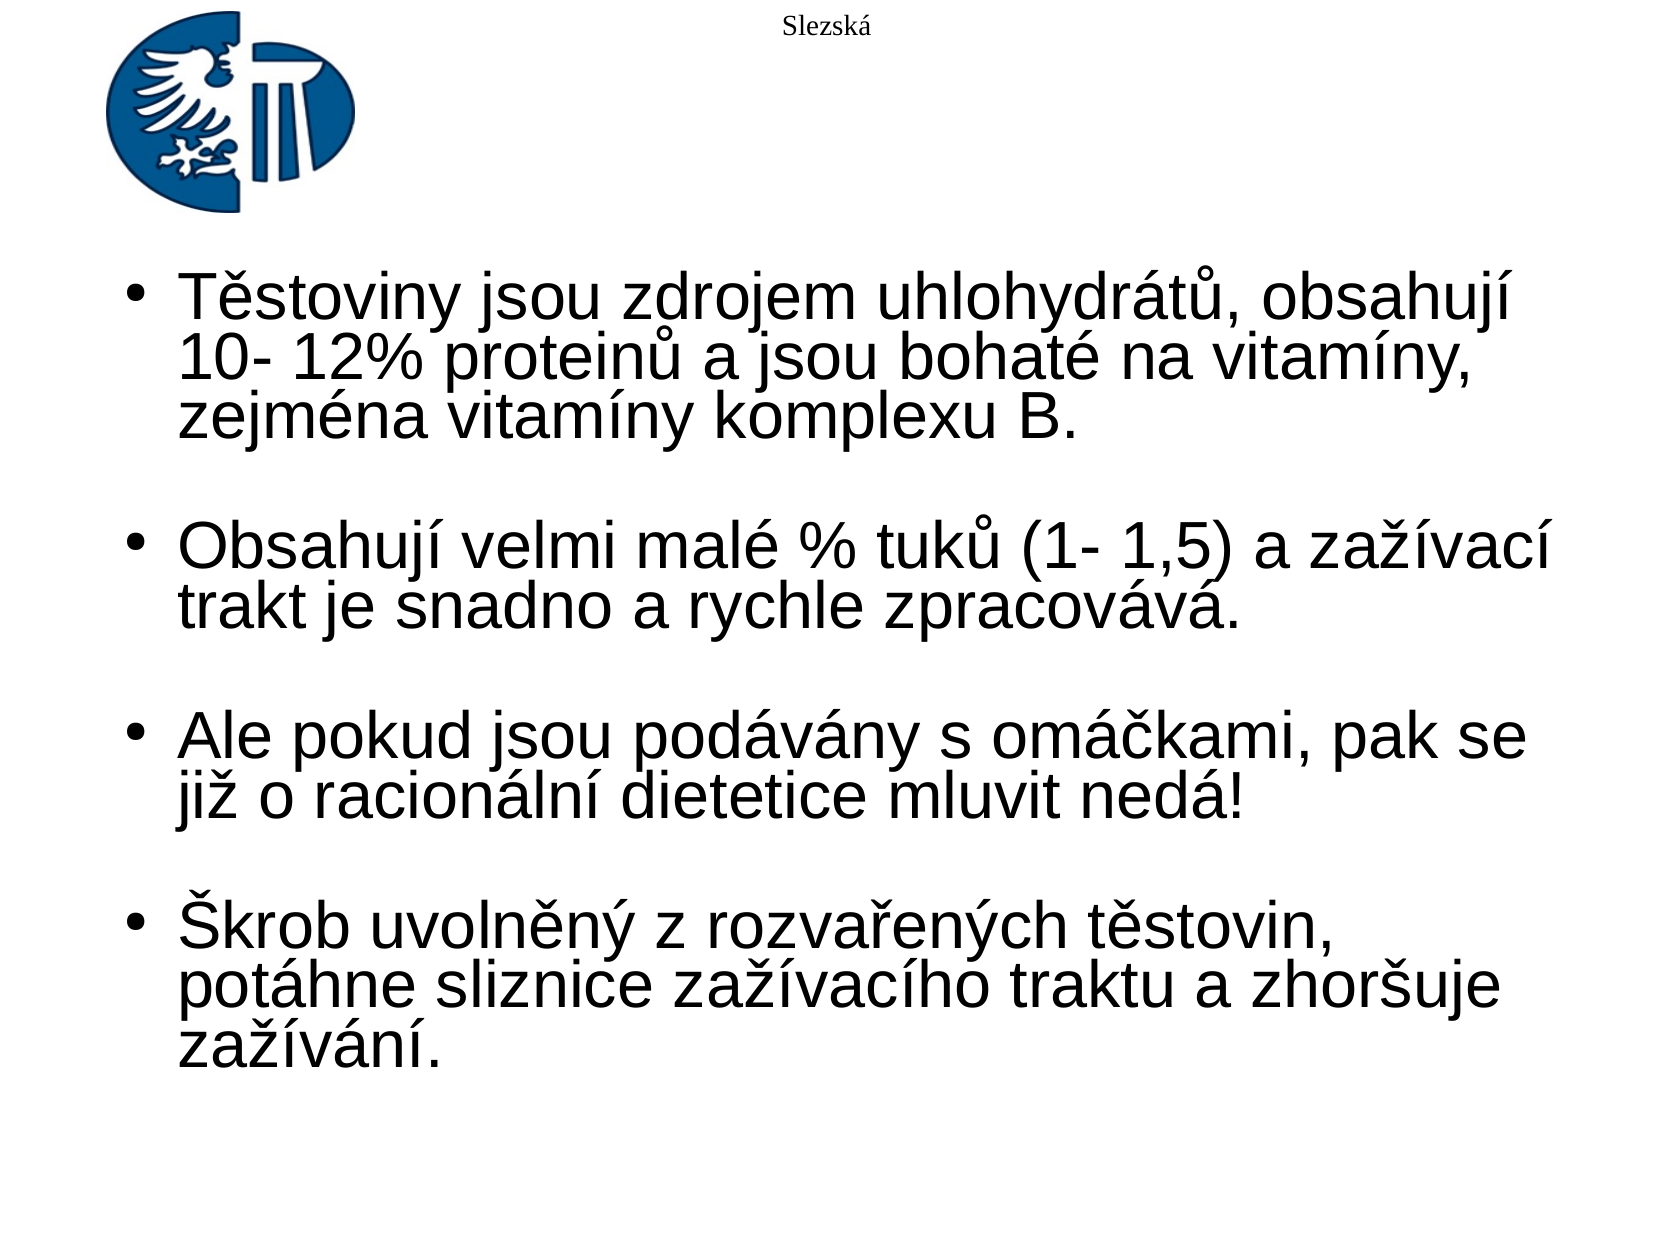

ahoj
# Těstoviny jsou zdrojem uhlohydrátů, obsahují 10- 12% proteinů a jsou bohaté na vitamíny, zejména vitamíny komplexu B.
Obsahují velmi malé % tuků (1- 1,5) a zažívací trakt je snadno a rychle zpracovává.
Ale pokud jsou podávány s omáčkami, pak se již o racionální dietetice mluvit nedá!
Škrob uvolněný z rozvařených těstovin, potáhne sliznice zažívacího traktu a zhoršuje zažívání.